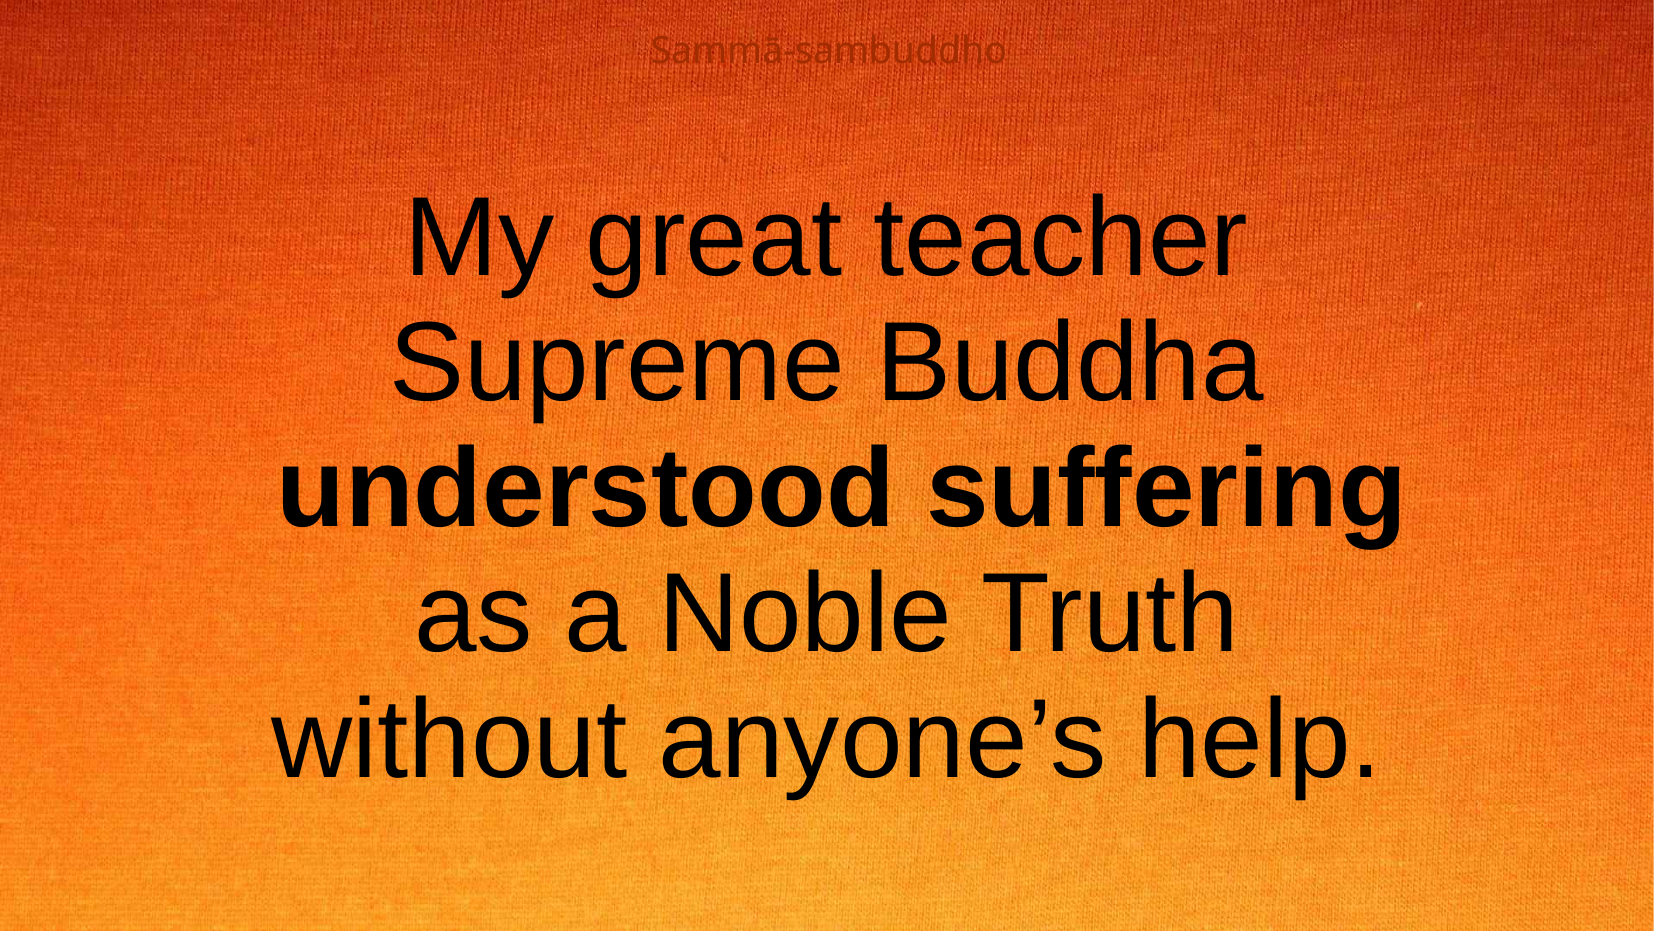

Sammā-sambuddho
# My great teacher
Supreme Buddha
 understood suffering
as a Noble Truth
without anyone’s help.